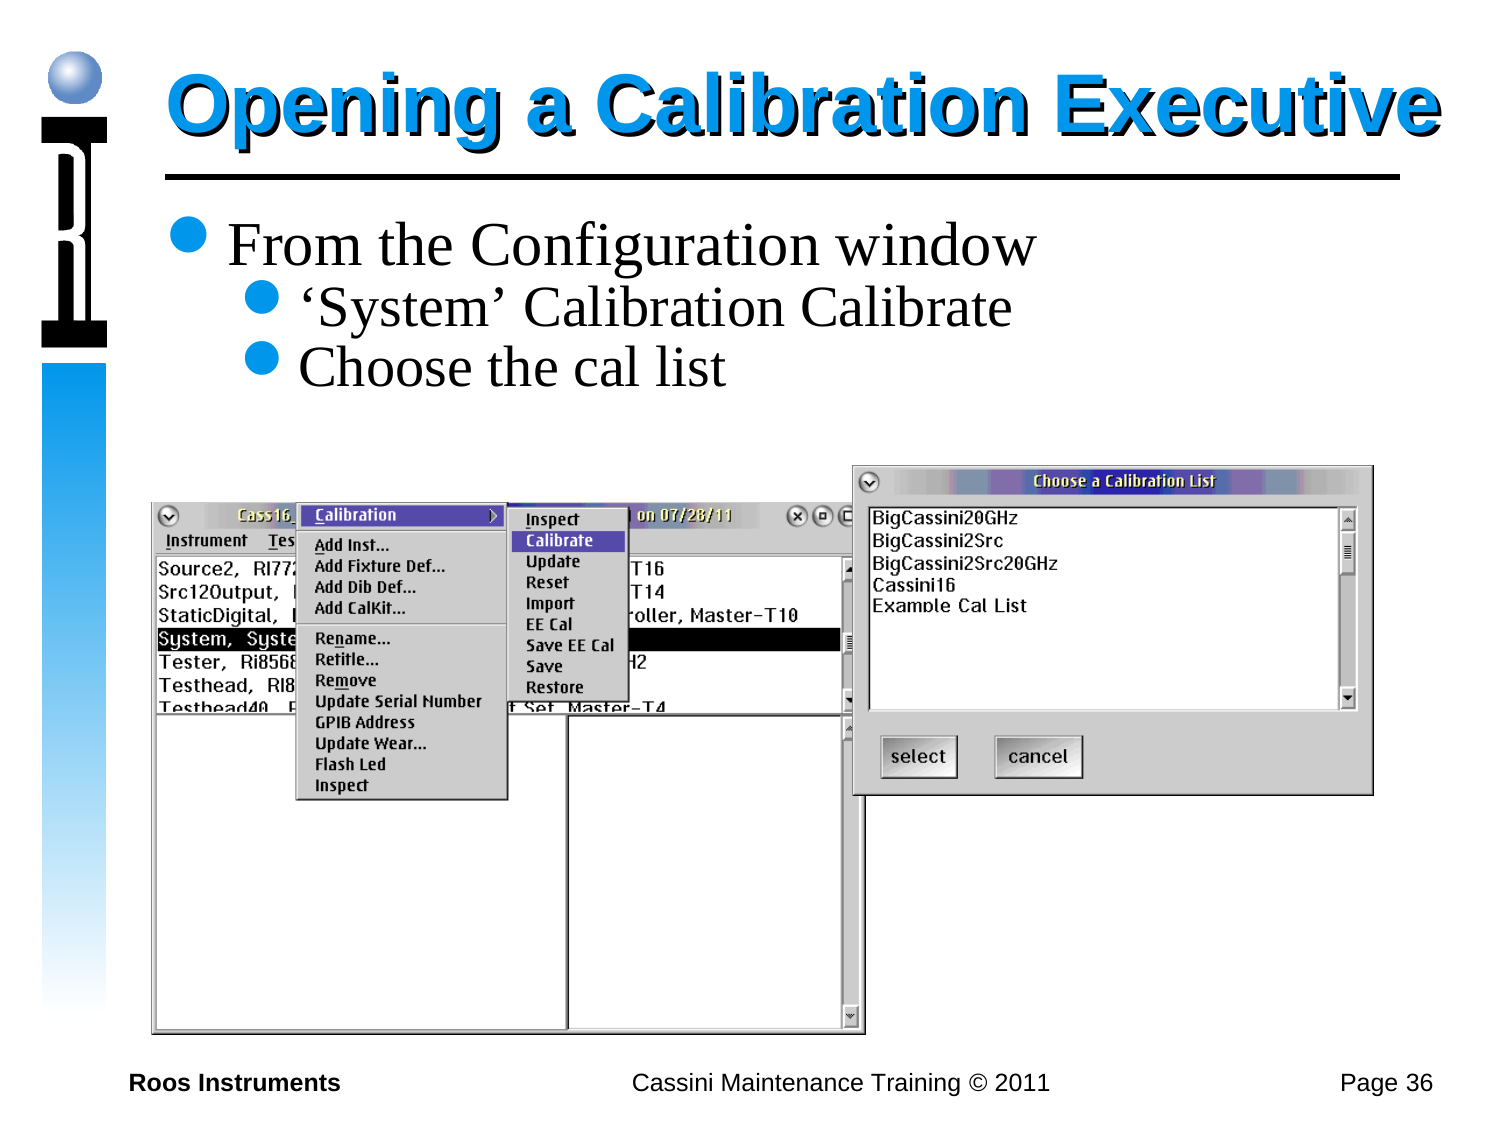

# Opening a Calibration Executive
From the Configuration window
‘System’ Calibration Calibrate
Choose the cal list